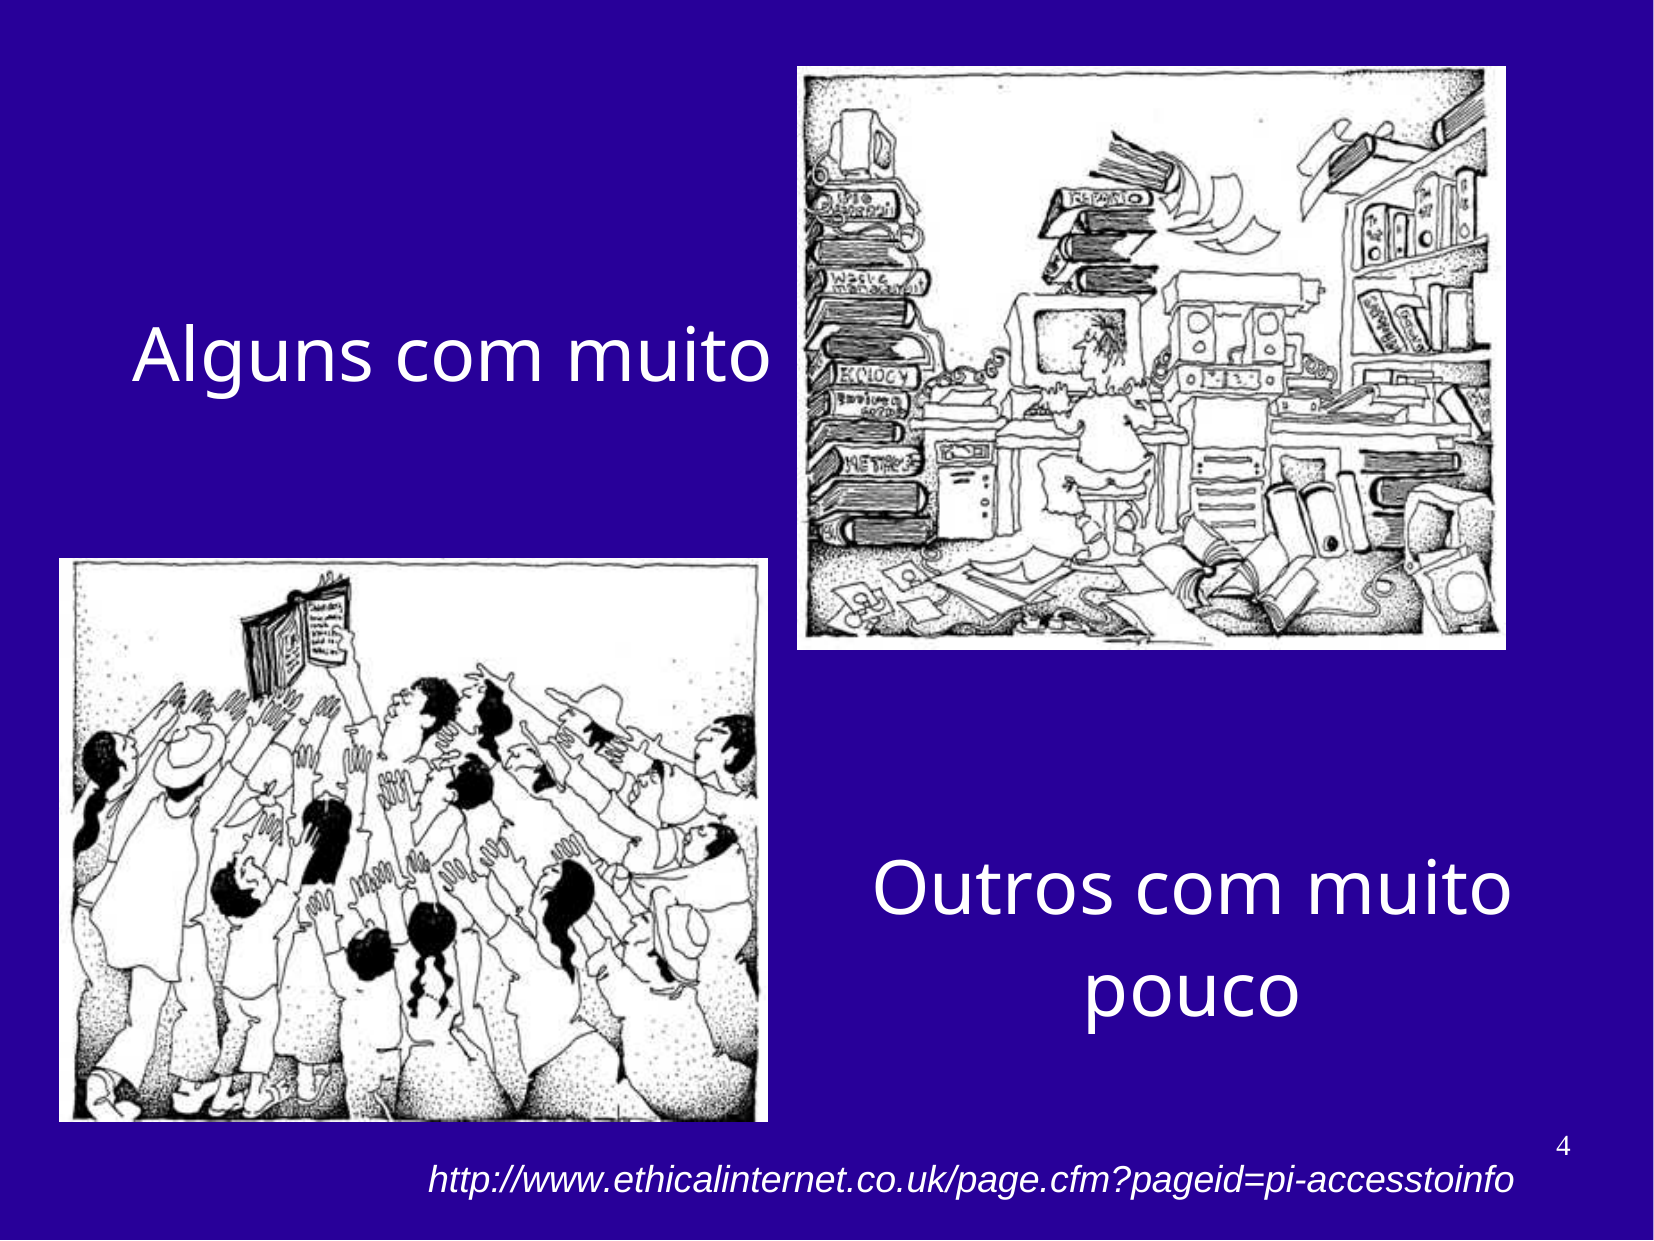

Alguns com muito
Outros com muito
pouco
4
http://www.ethicalinternet.co.uk/page.cfm?pageid=pi-accesstoinfo